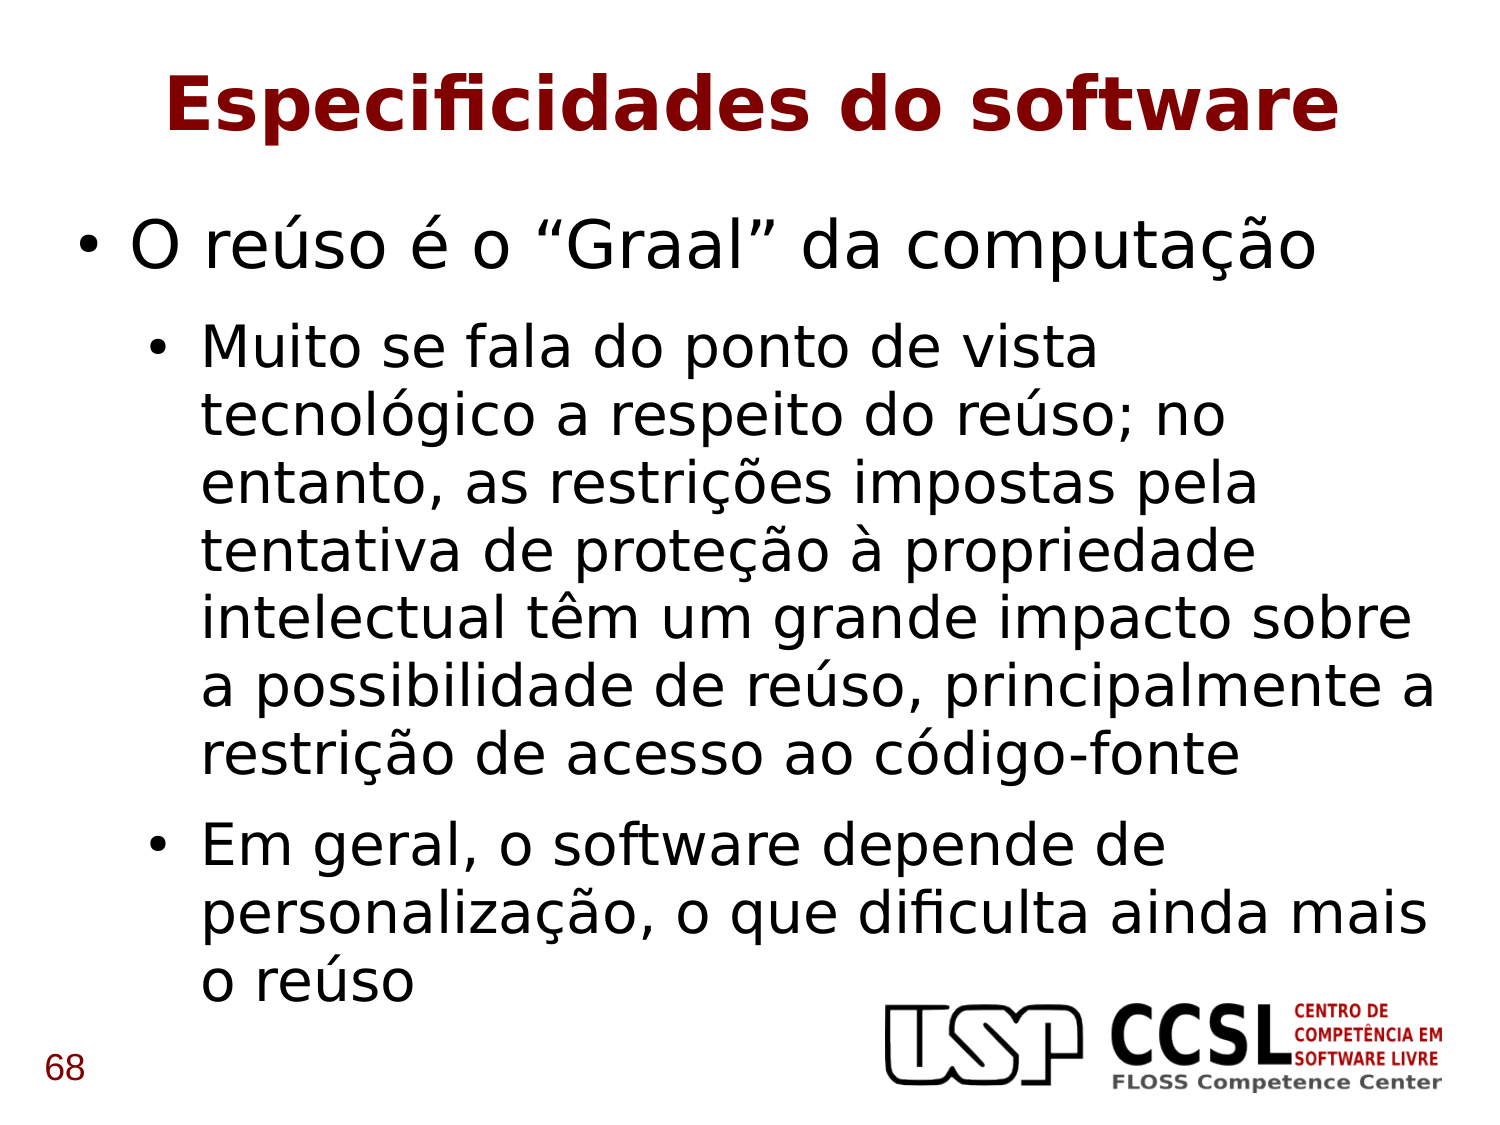

# Especificidades do software
O reúso é o “Graal” da computação
Muito se fala do ponto de vista tecnológico a respeito do reúso; no entanto, as restrições impostas pela tentativa de proteção à propriedade intelectual têm um grande impacto sobre a possibilidade de reúso, principalmente a restrição de acesso ao código-fonte
Em geral, o software depende de personalização, o que dificulta ainda mais o reúso